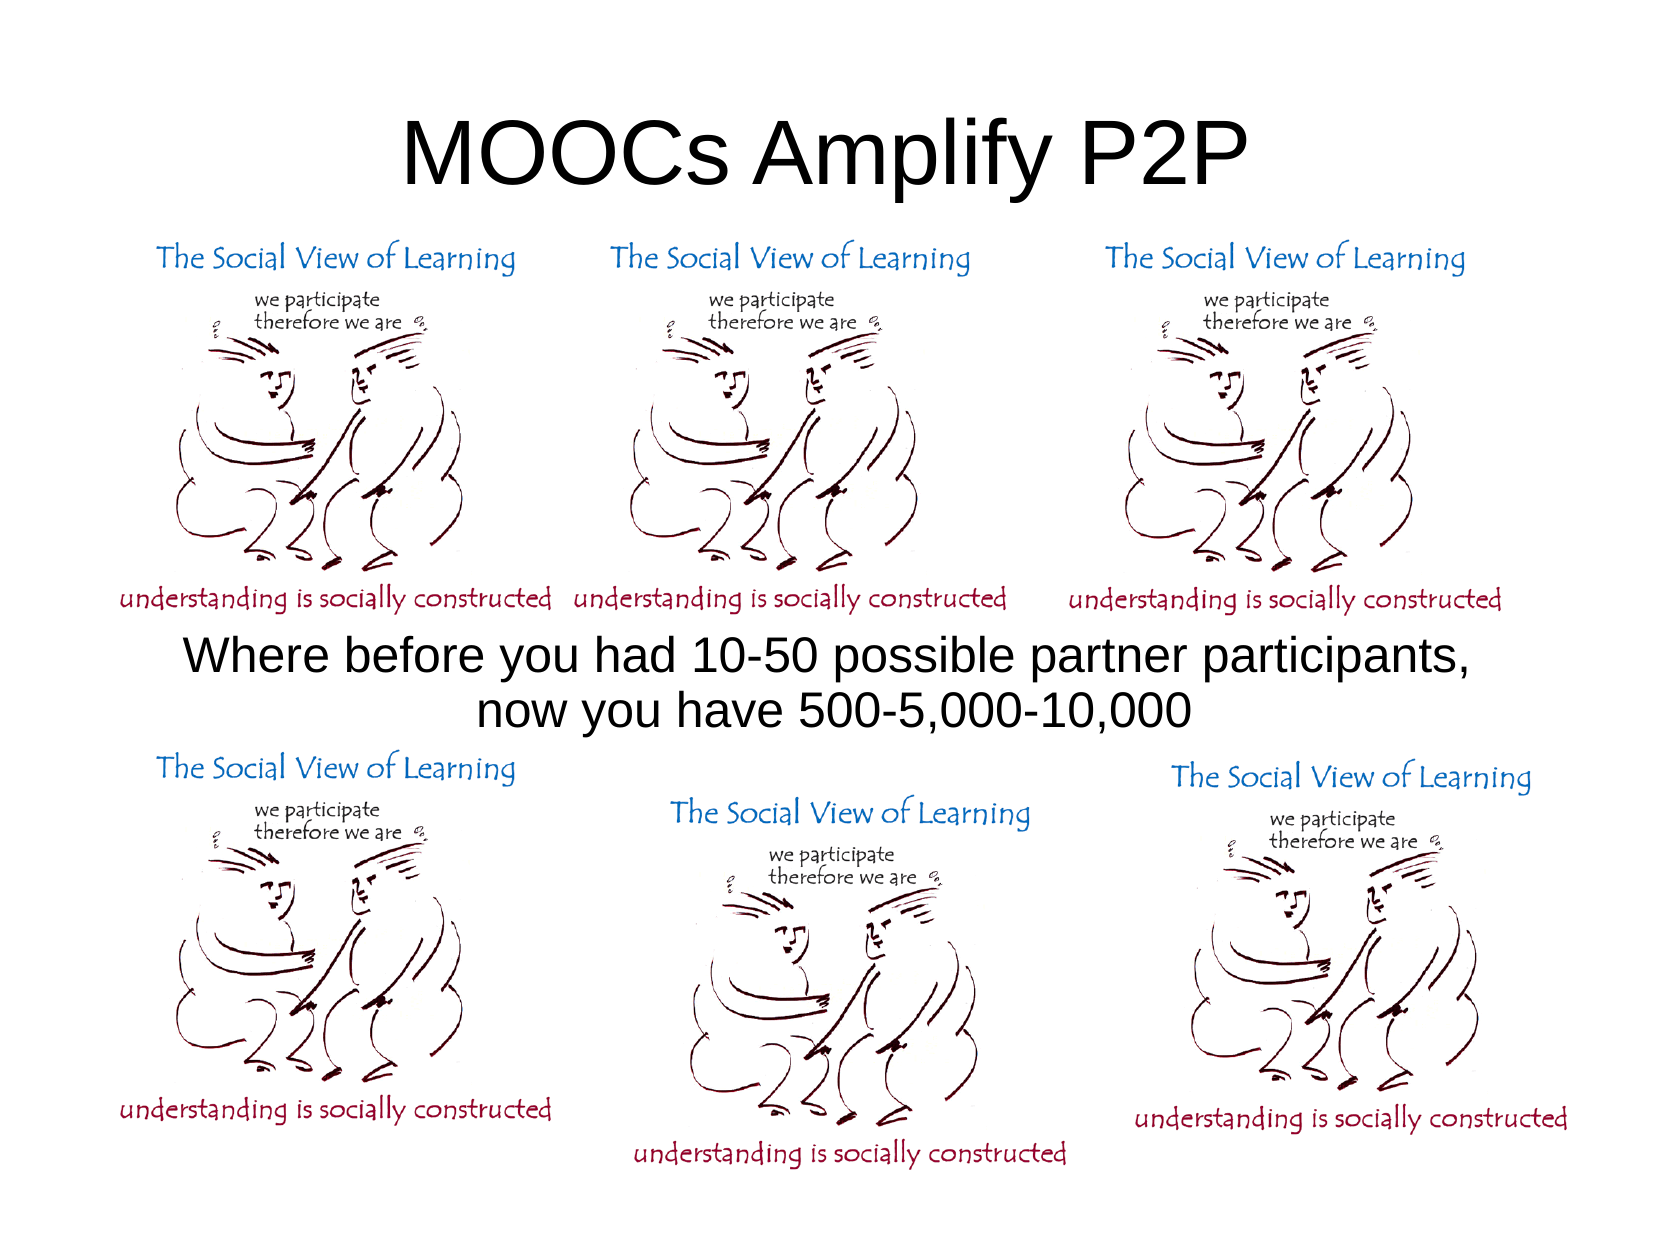

# MOOCs Amplify P2P
Where before you had 10-50 possible partner participants,
now you have 500-5,000-10,000